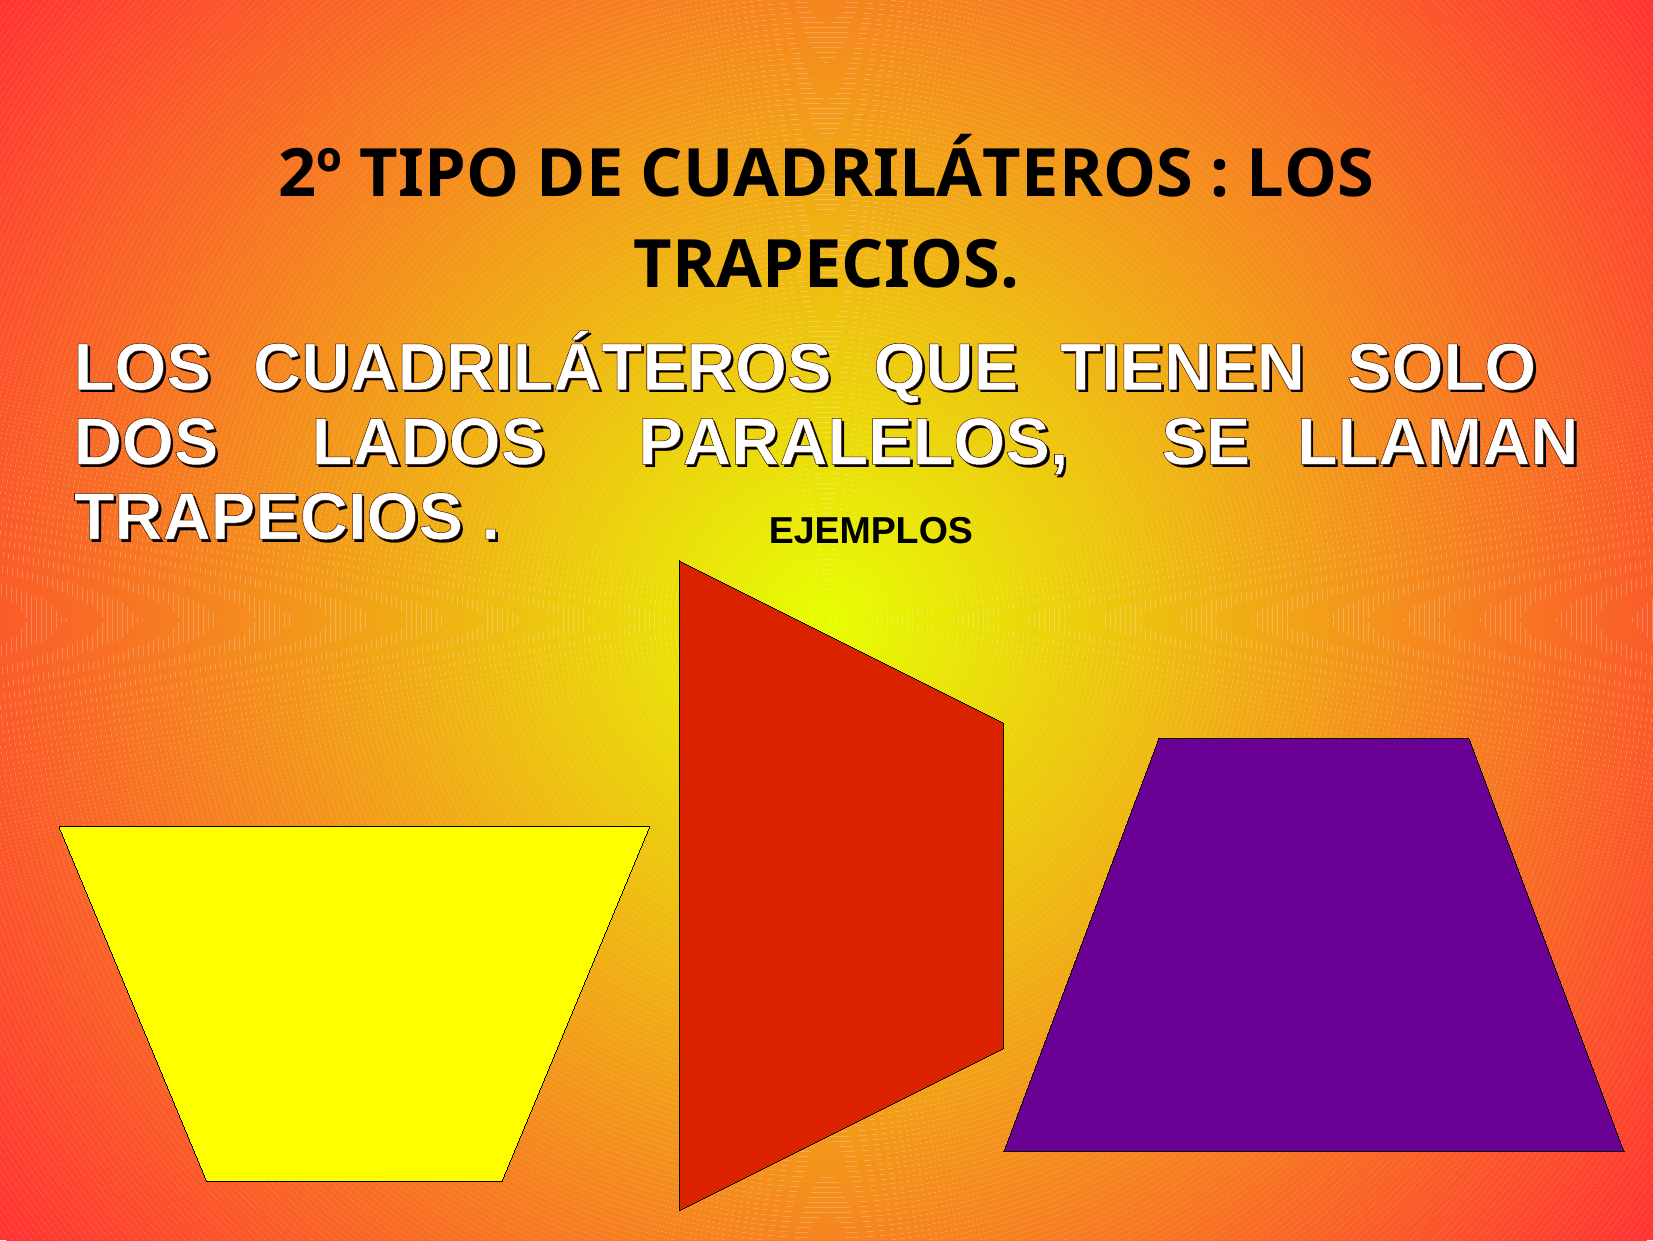

2º TIPO DE CUADRILÁTEROS : LOS TRAPECIOS.
LOS CUADRILÁTEROS QUE TIENEN SOLO DOS LADOS PARALELOS, SE LLAMAN TRAPECIOS .
EJEMPLOS